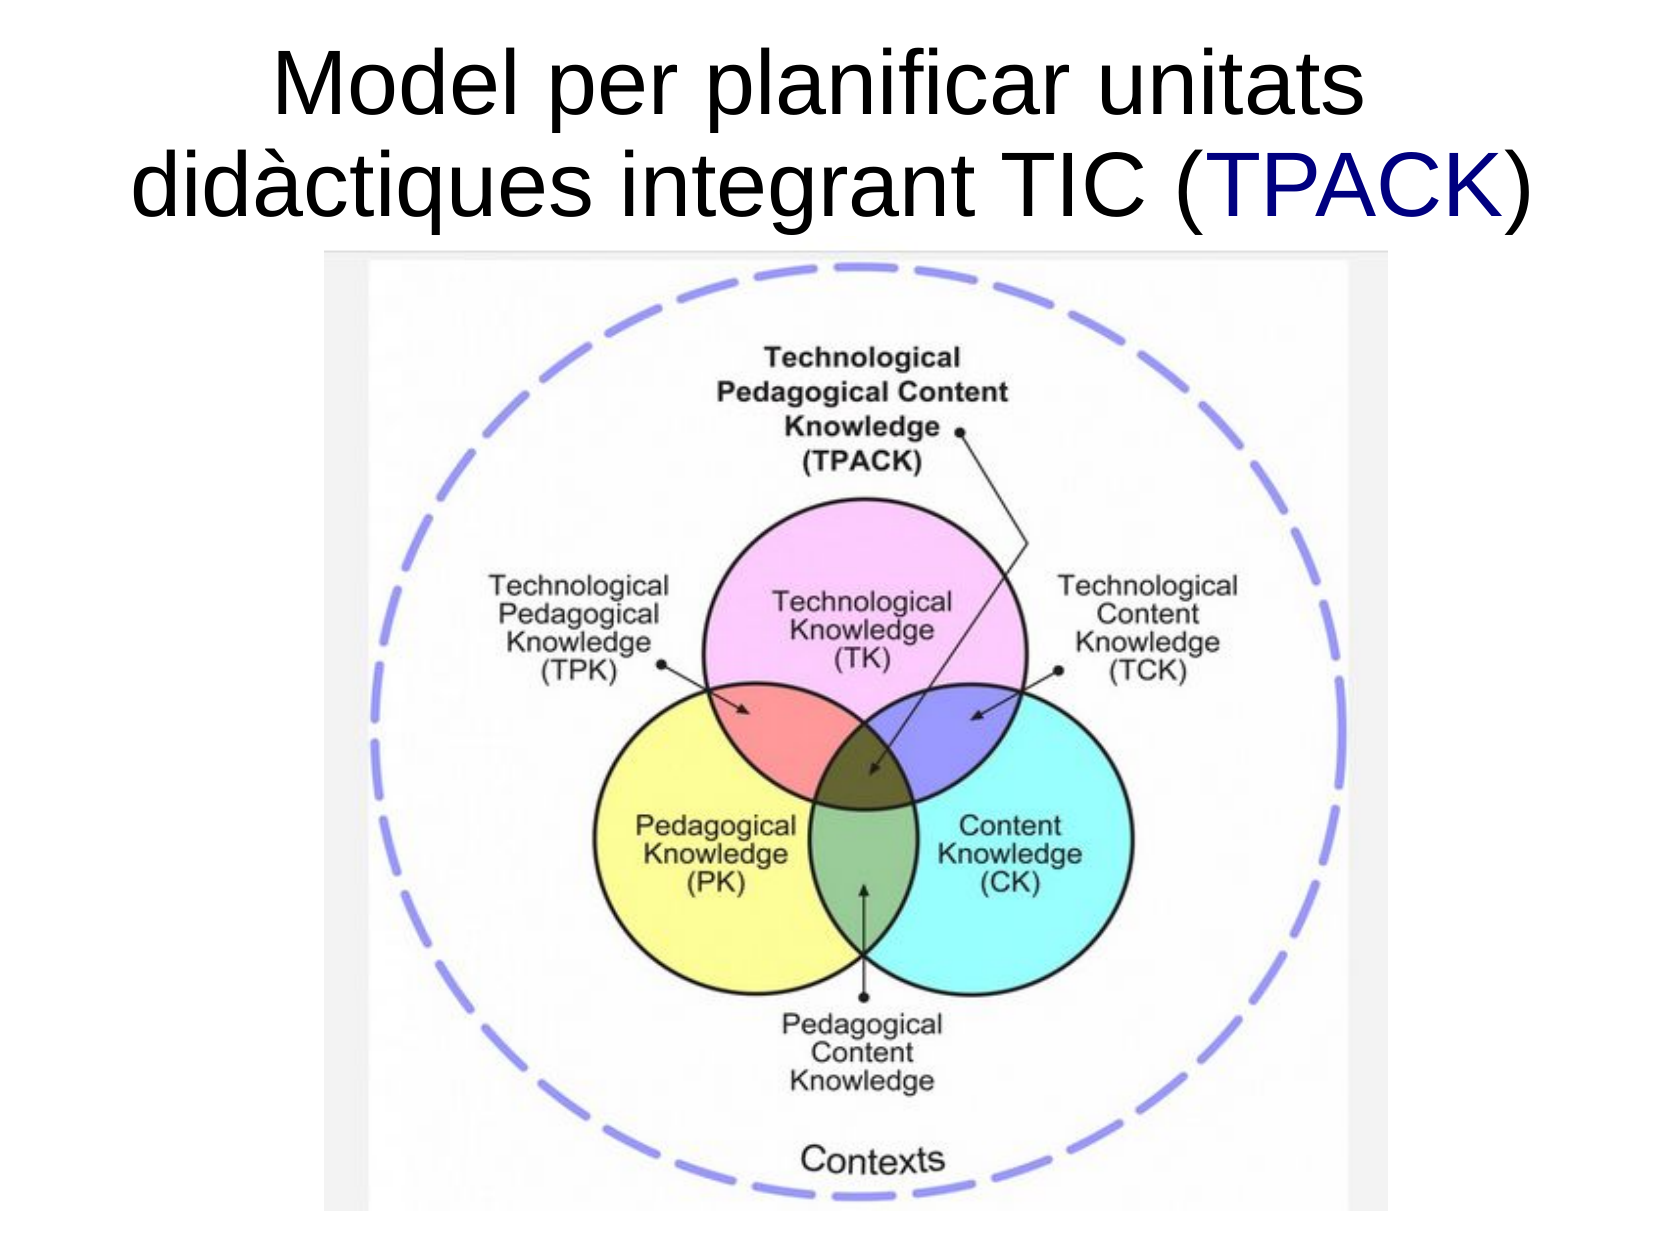

# Model per planificar unitats didàctiques integrant TIC (TPACK)